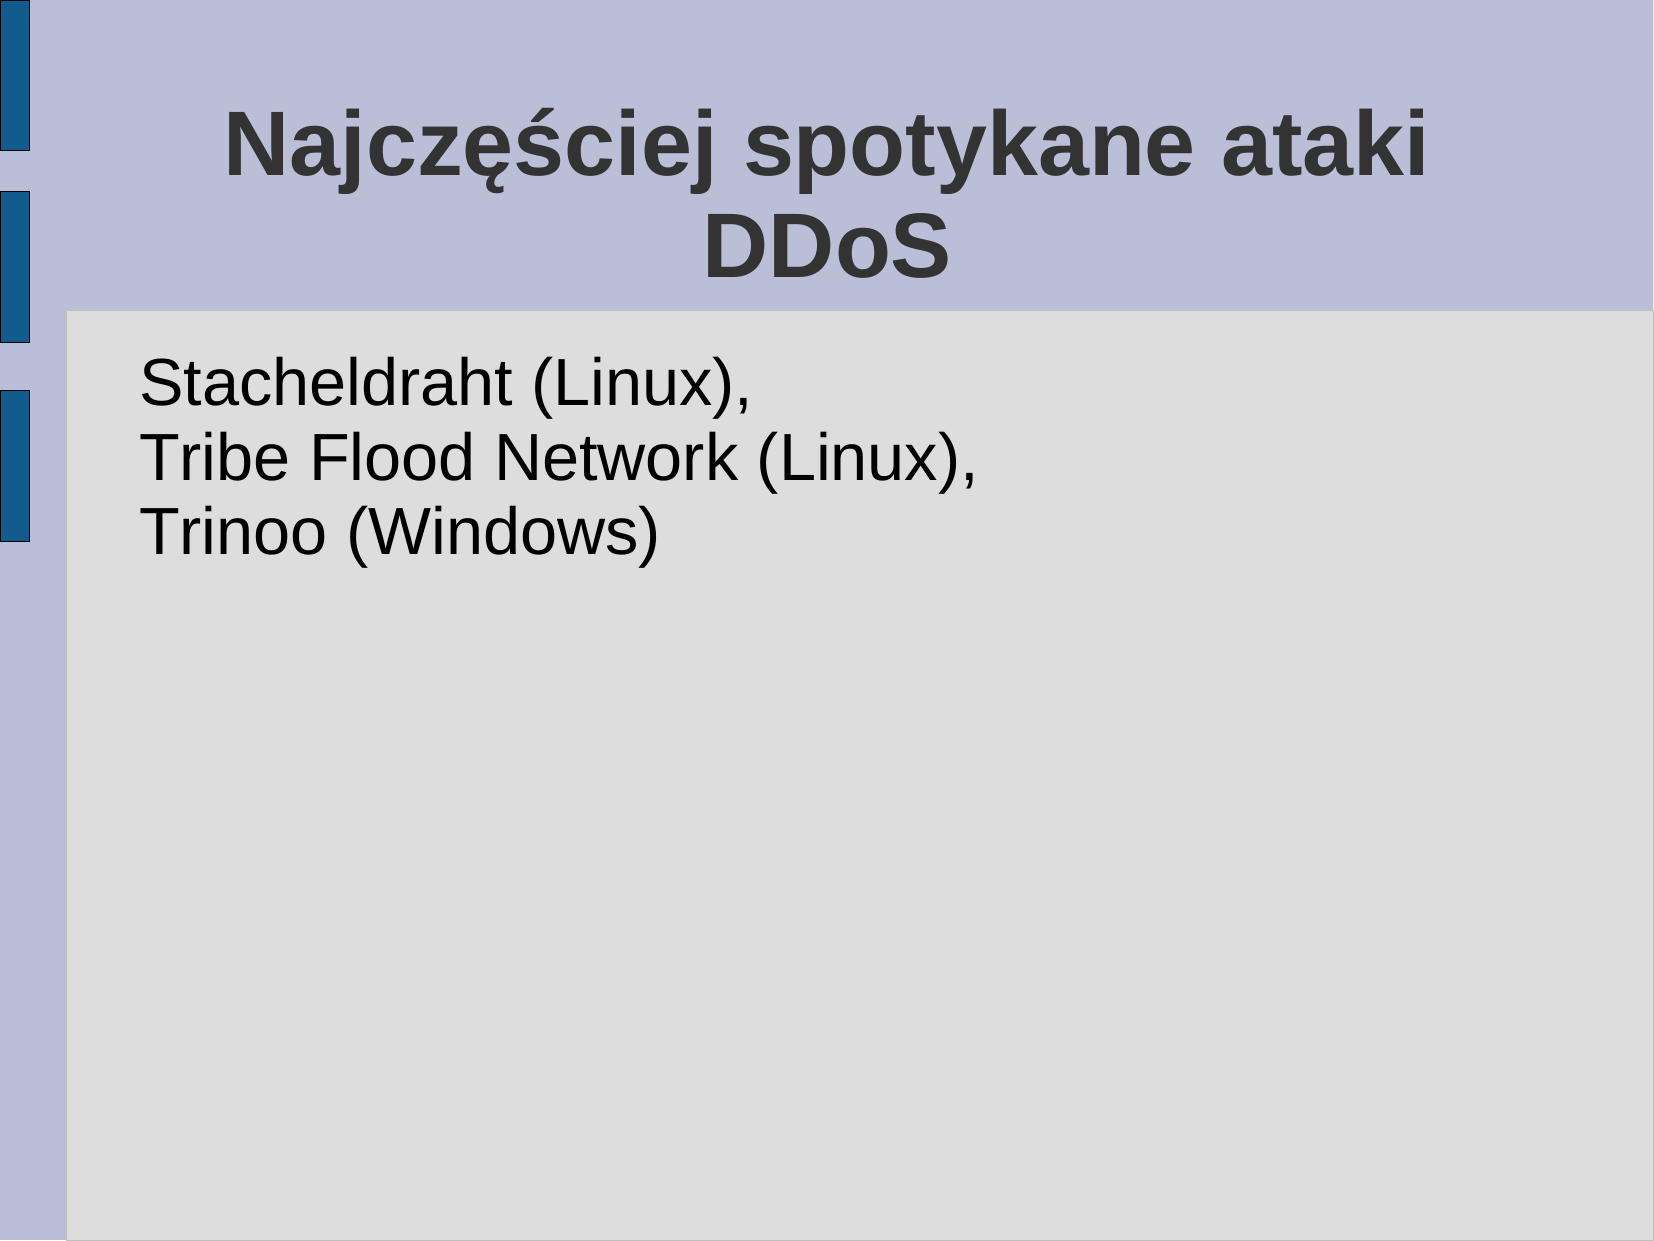

# Najczęściej spotykane ataki DDoS
Stacheldraht (Linux),
Tribe Flood Network (Linux),
Trinoo (Windows)